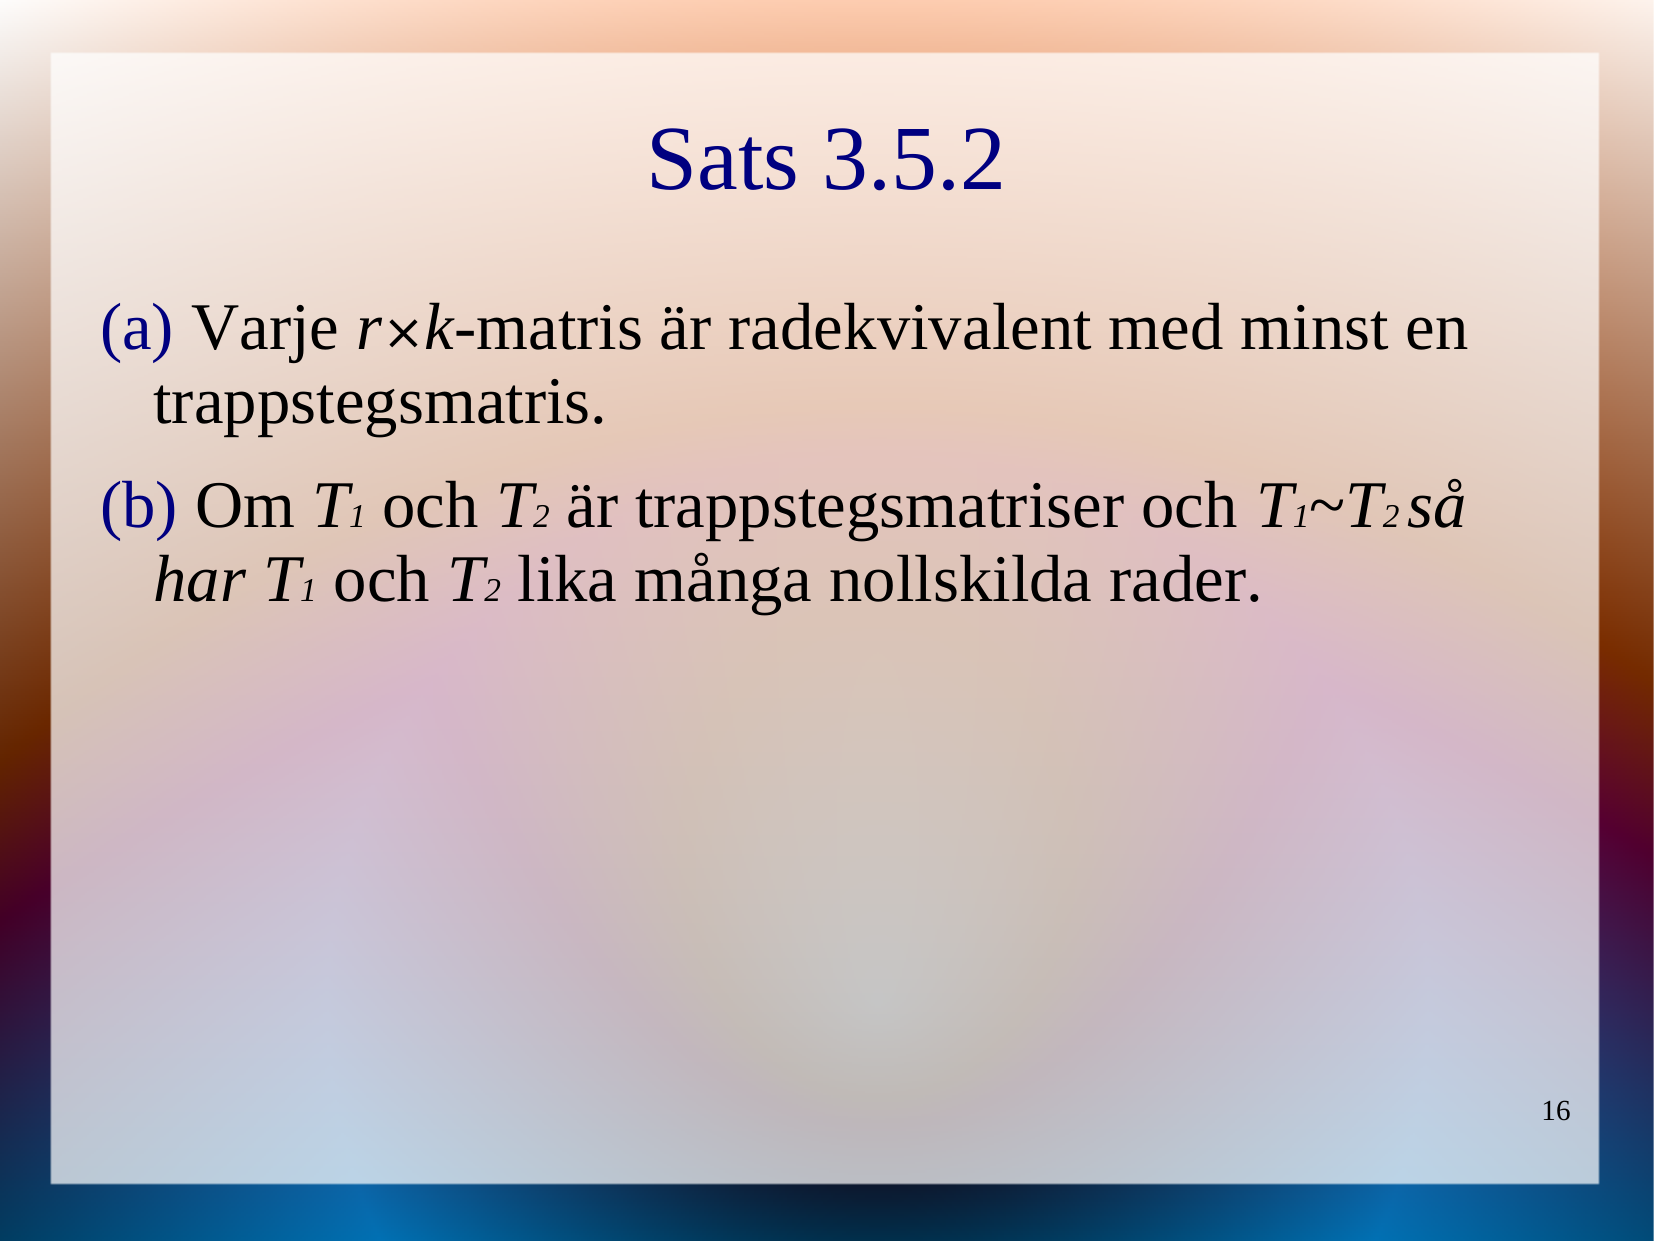

# Sats 3.5.2
 Varje r⨯k-matris är radekvivalent med minst en trappstegsmatris.
 Om T1 och T2 är trappstegsmatriser och T1~T2 så har T1 och T2 lika många nollskilda rader.
16